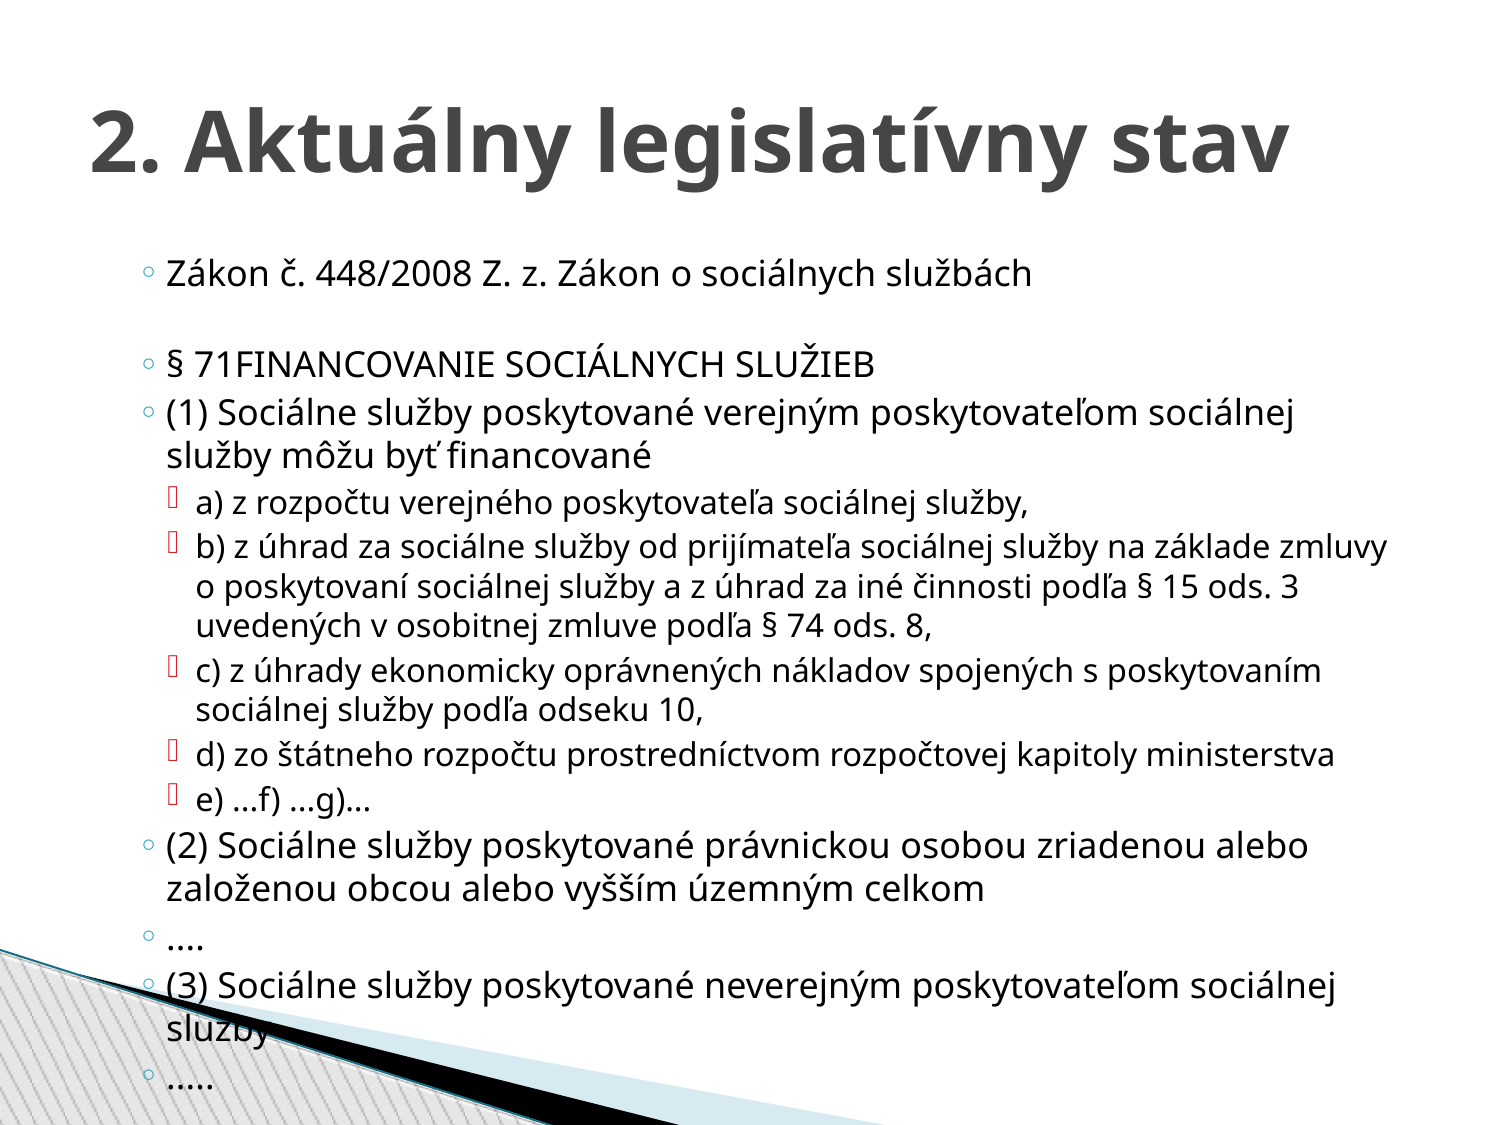

2. Aktuálny legislatívny stav
Zákon č. 448/2008 Z. z. Zákon o sociálnych službách
§ 71FINANCOVANIE SOCIÁLNYCH SLUŽIEB
(1) Sociálne služby poskytované verejným poskytovateľom sociálnej služby môžu byť financované
a) z rozpočtu verejného poskytovateľa sociálnej služby,
b) z úhrad za sociálne služby od prijímateľa sociálnej služby na základe zmluvy o poskytovaní sociálnej služby a z úhrad za iné činnosti podľa § 15 ods. 3 uvedených v osobitnej zmluve podľa § 74 ods. 8,
c) z úhrady ekonomicky oprávnených nákladov spojených s poskytovaním sociálnej služby podľa odseku 10,
d) zo štátneho rozpočtu prostredníctvom rozpočtovej kapitoly ministerstva
e) ...f) ...g)...
(2) Sociálne služby poskytované právnickou osobou zriadenou alebo založenou obcou alebo vyšším územným celkom
....
(3) Sociálne služby poskytované neverejným poskytovateľom sociálnej služby
.....